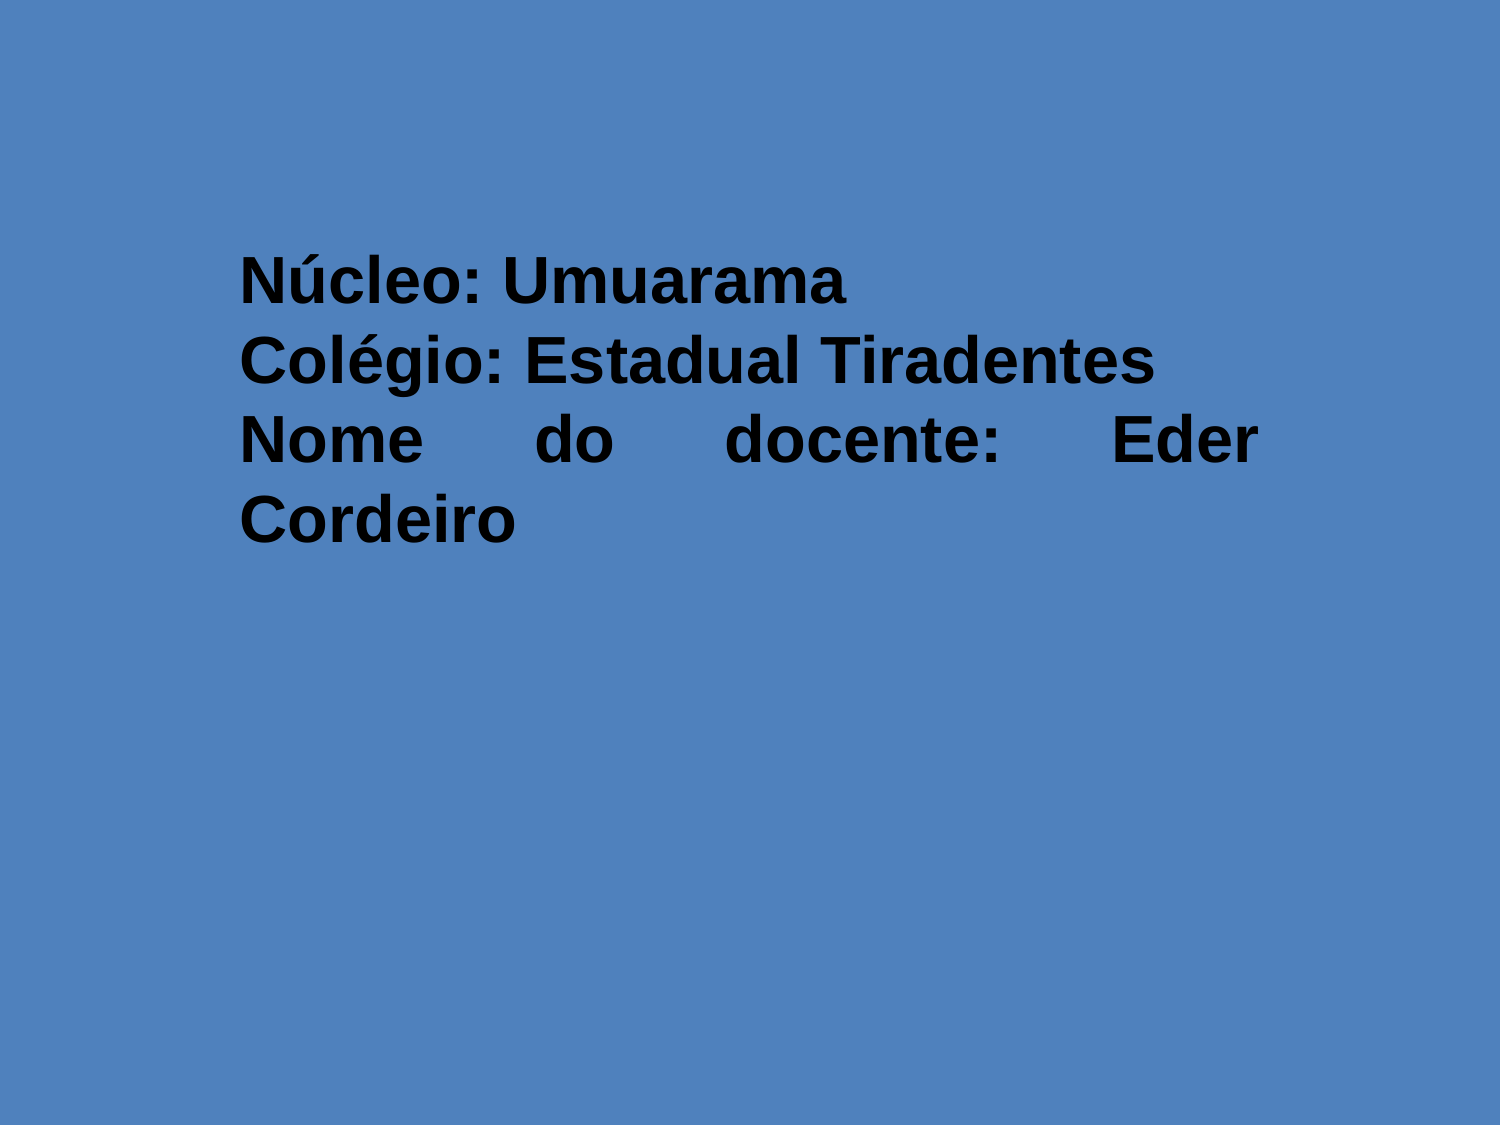

# Núcleo: Umuarama
Colégio: Estadual Tiradentes
Nome do docente: Eder Cordeiro